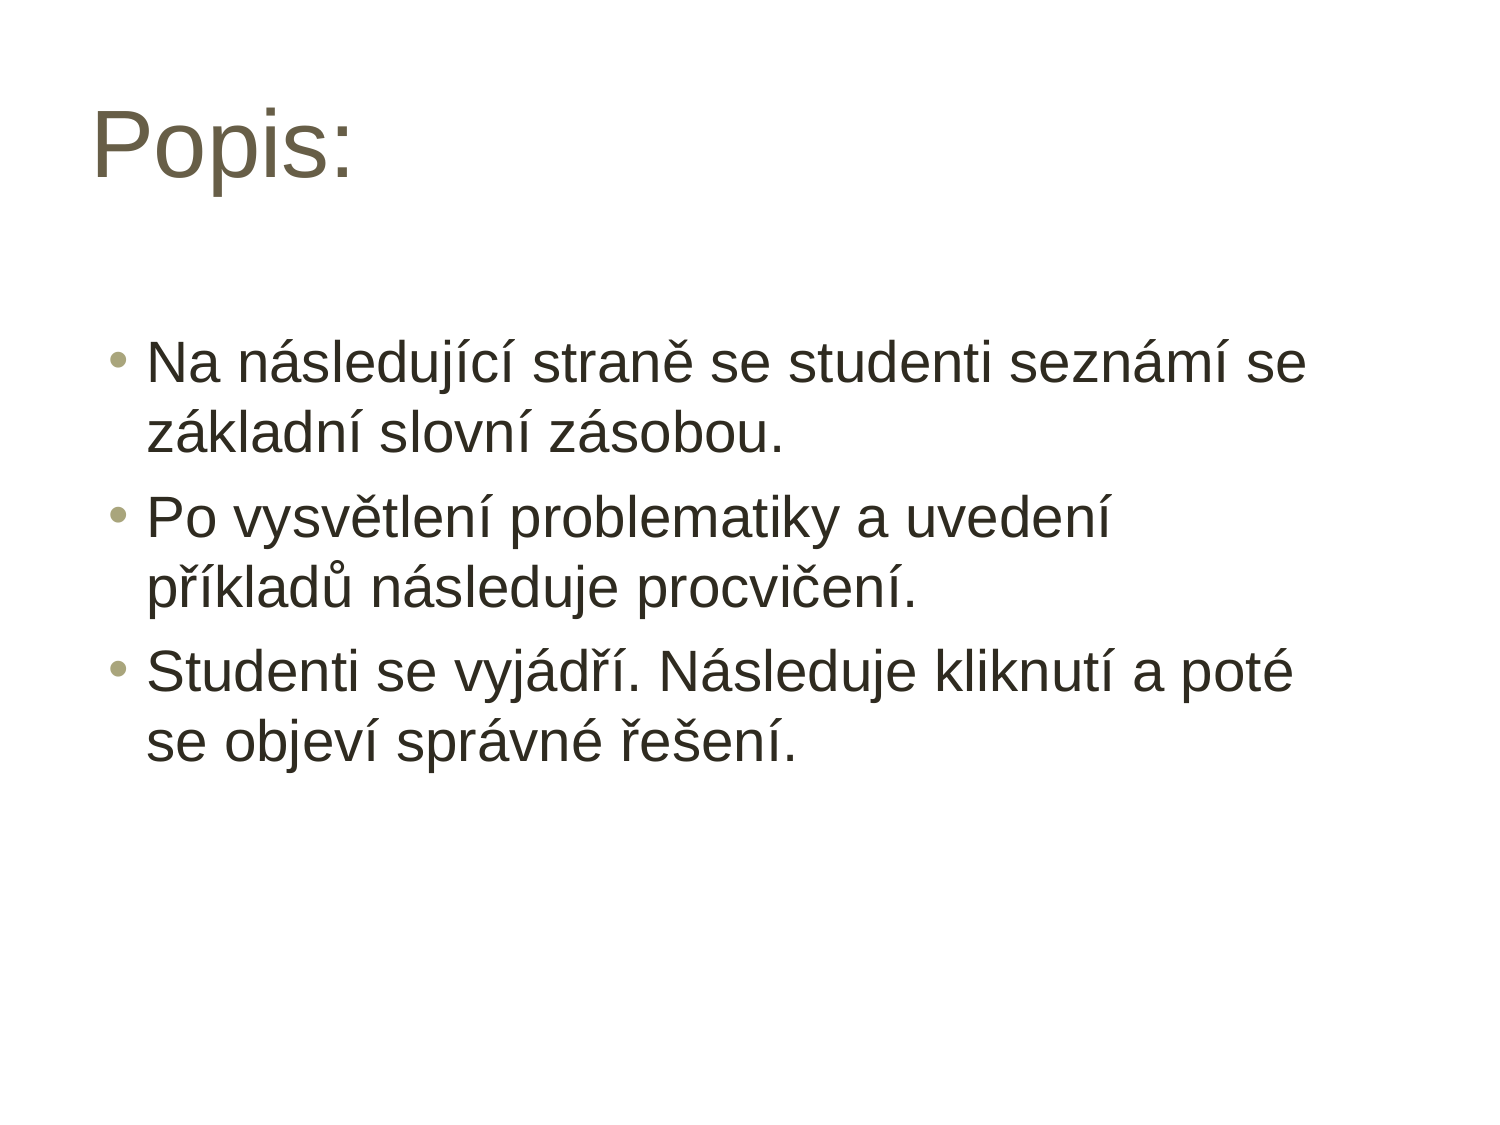

# Popis:
Na následující straně se studenti seznámí se základní slovní zásobou.
Po vysvětlení problematiky a uvedení příkladů následuje procvičení.
Studenti se vyjádří. Následuje kliknutí a poté se objeví správné řešení.